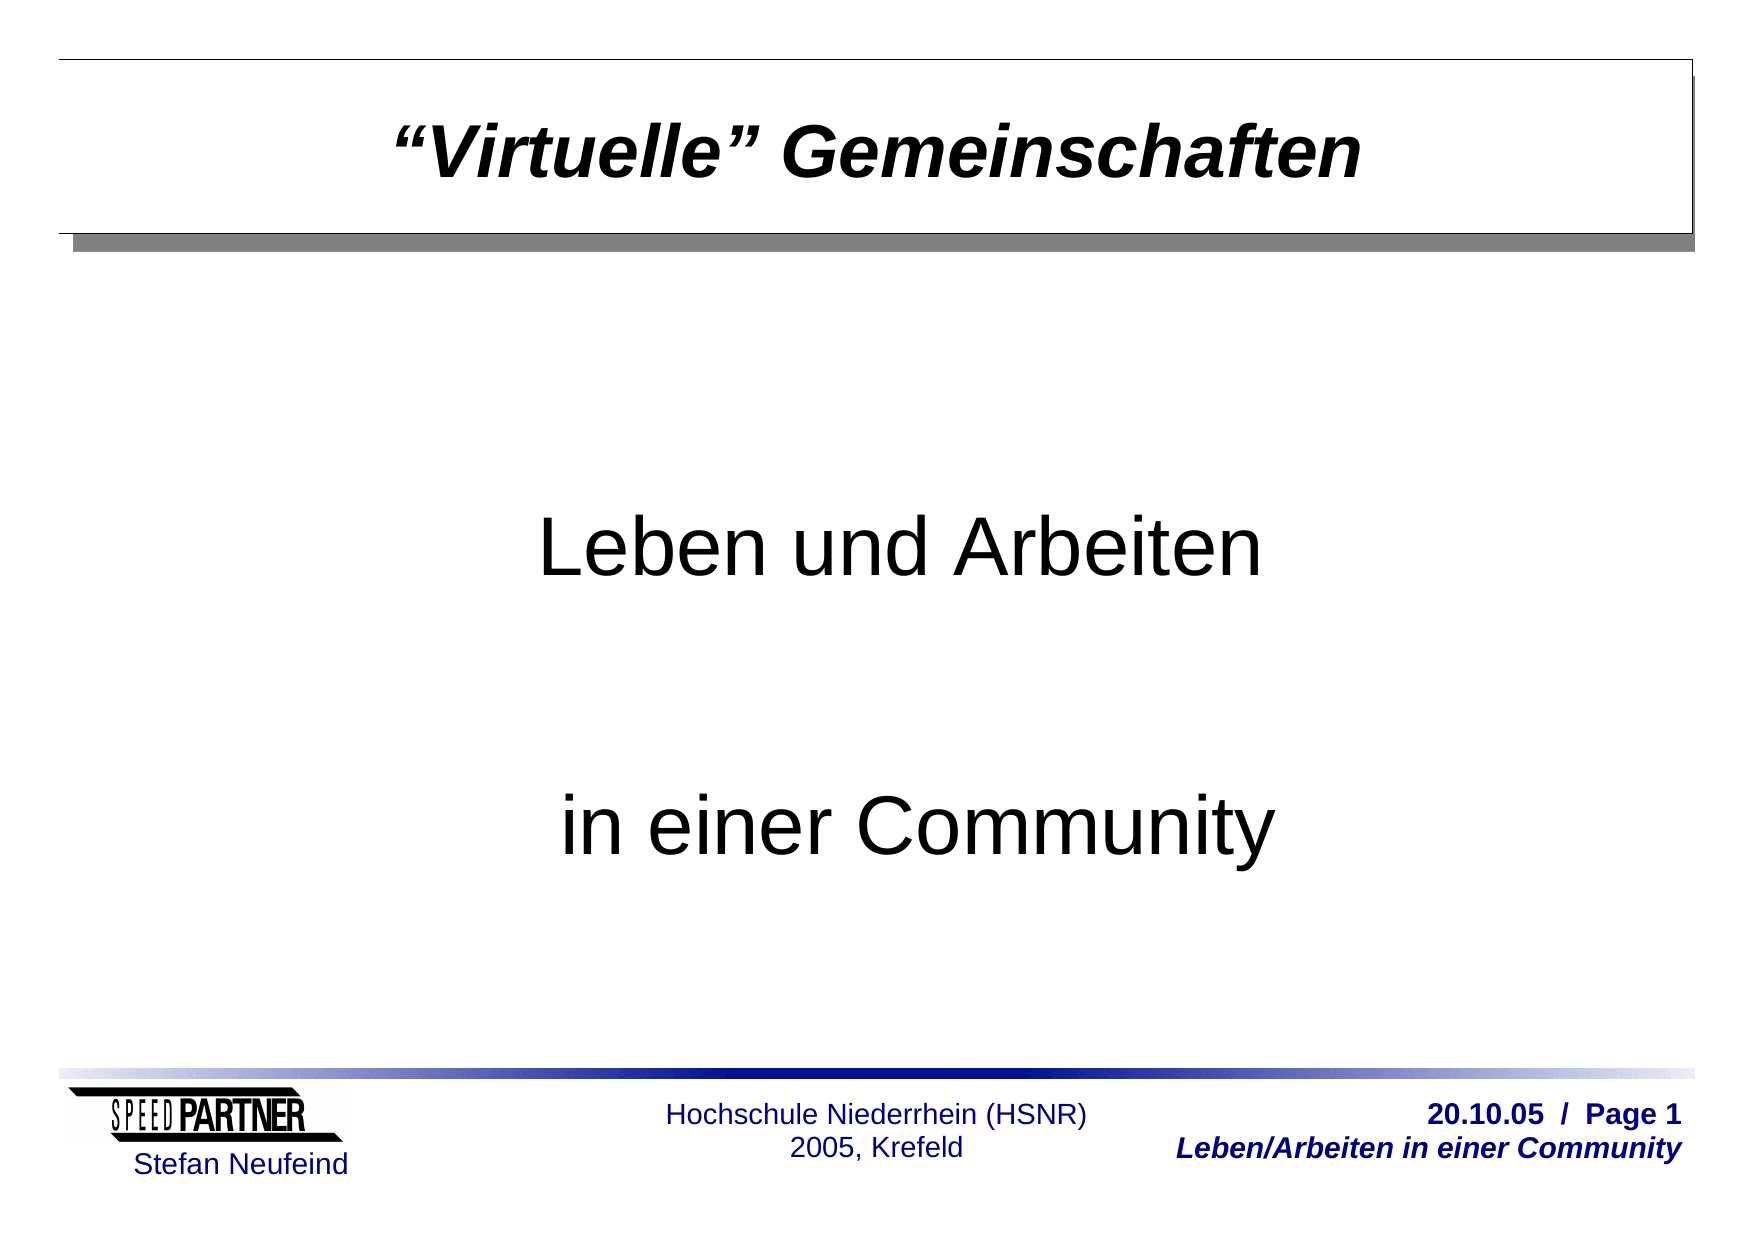

# “Virtuelle” Gemeinschaften
Leben und Arbeiten
in einer Community